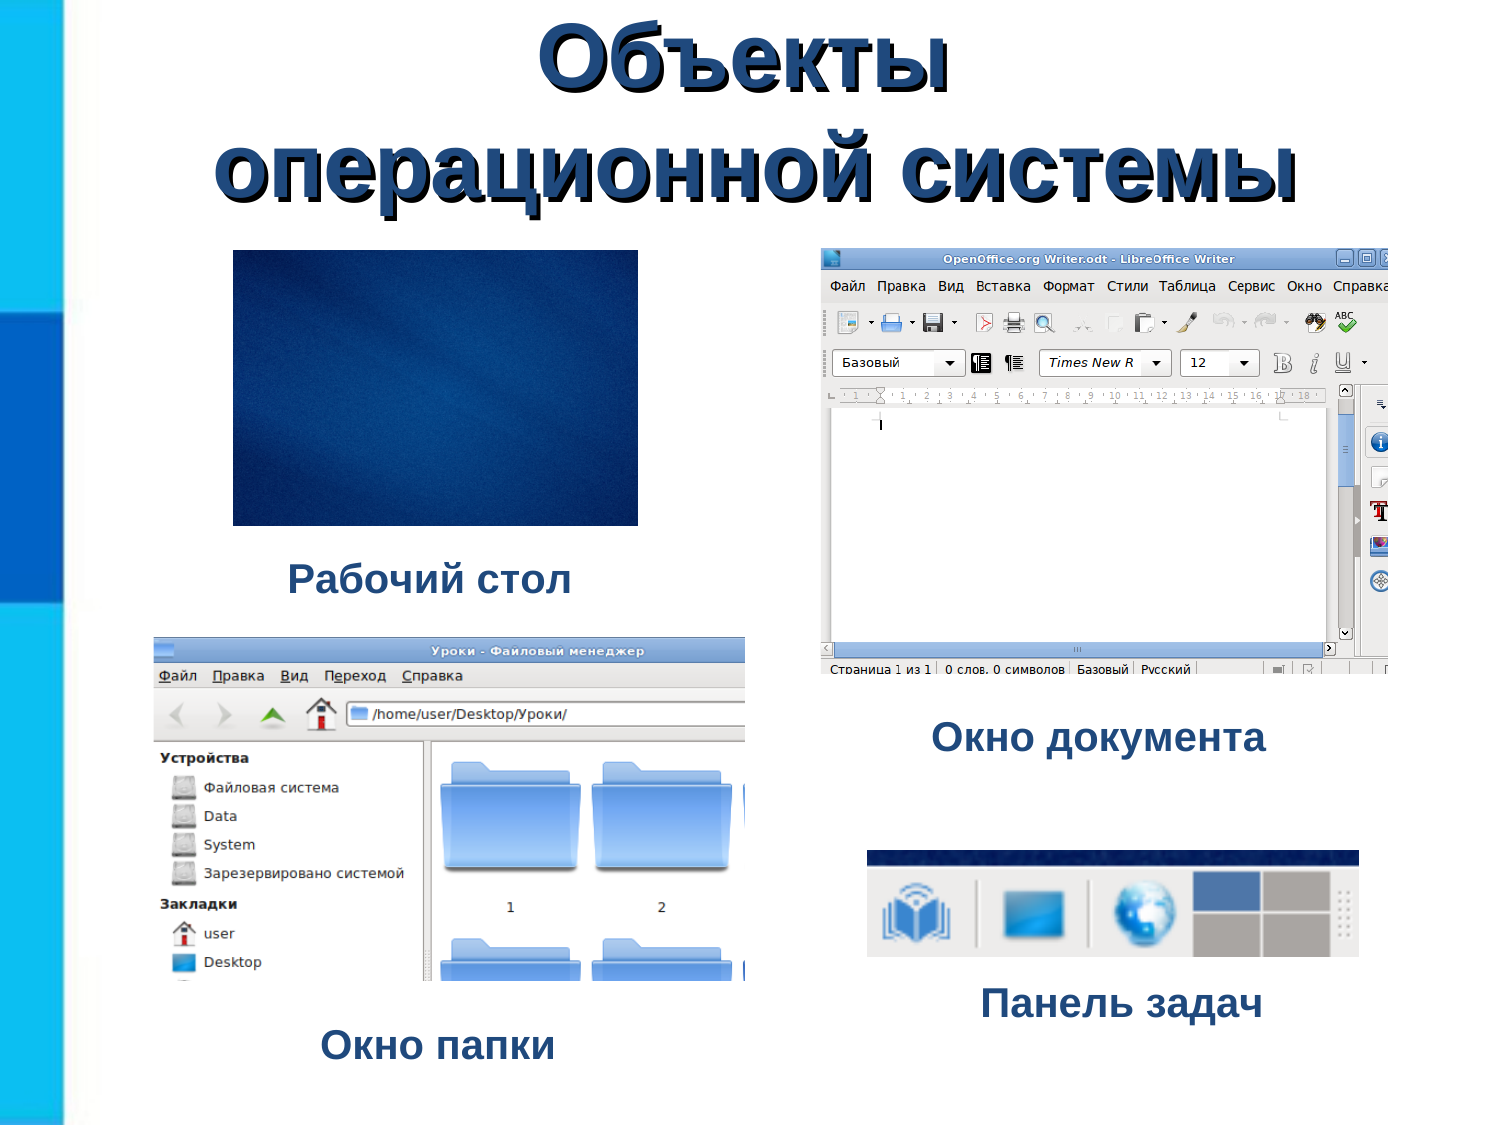

# Объекты операционной системы
Рабочий стол
Окно документа
Панель задач
Окно папки